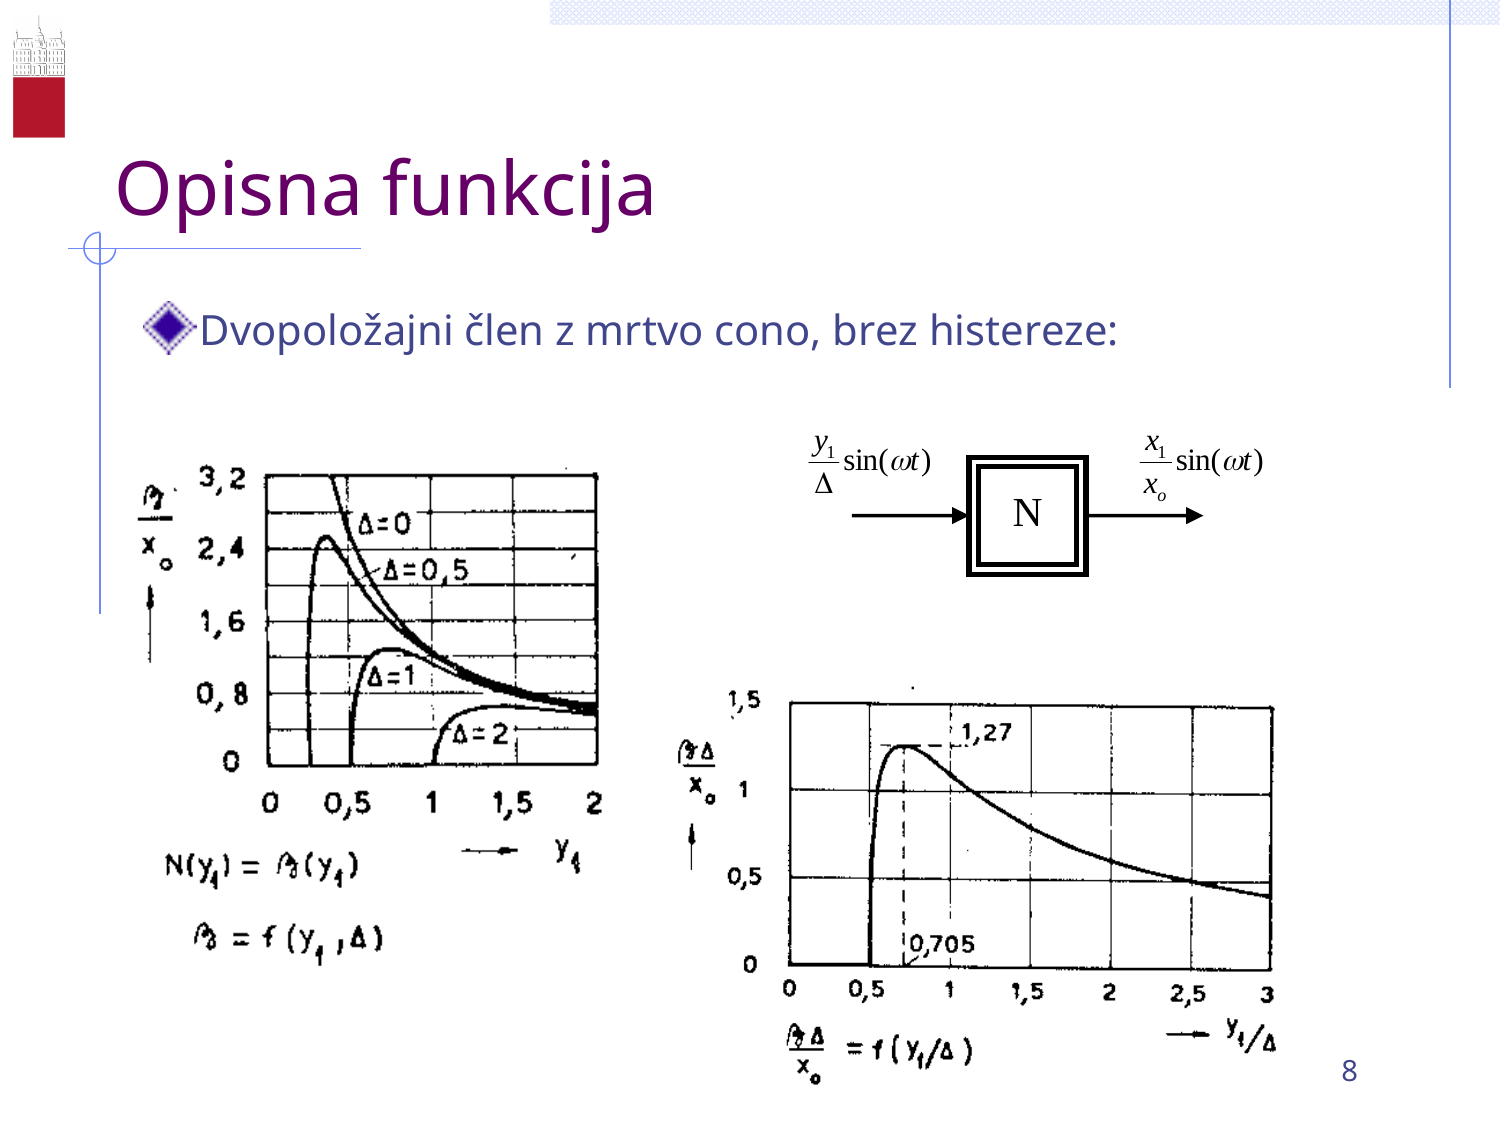

Opisna funkcija
# Dvopoložajni člen z mrtvo cono, brez histereze: